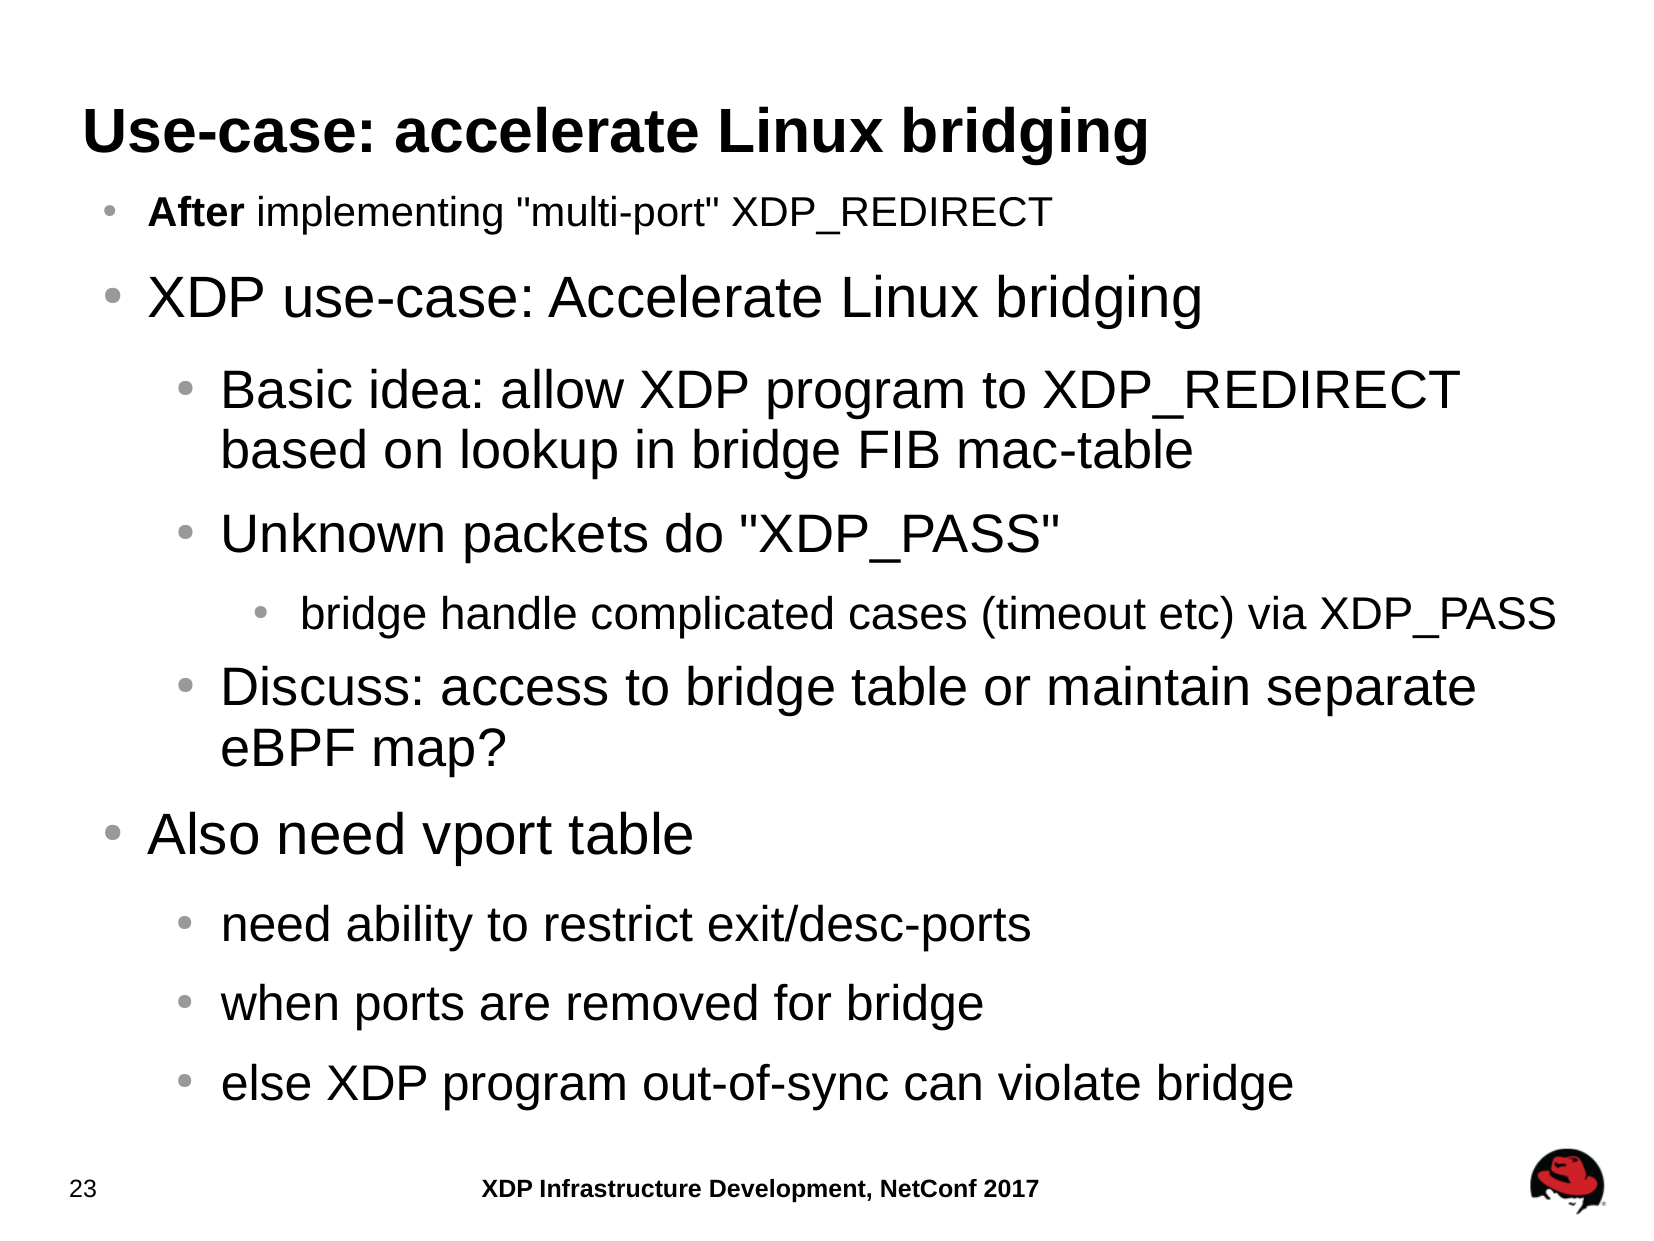

# Use-case: accelerate Linux bridging
After implementing "multi-port" XDP_REDIRECT
XDP use-case: Accelerate Linux bridging
Basic idea: allow XDP program to XDP_REDIRECT based on lookup in bridge FIB mac-table
Unknown packets do "XDP_PASS"
bridge handle complicated cases (timeout etc) via XDP_PASS
Discuss: access to bridge table or maintain separate eBPF map?
Also need vport table
need ability to restrict exit/desc-ports
when ports are removed for bridge
else XDP program out-of-sync can violate bridge